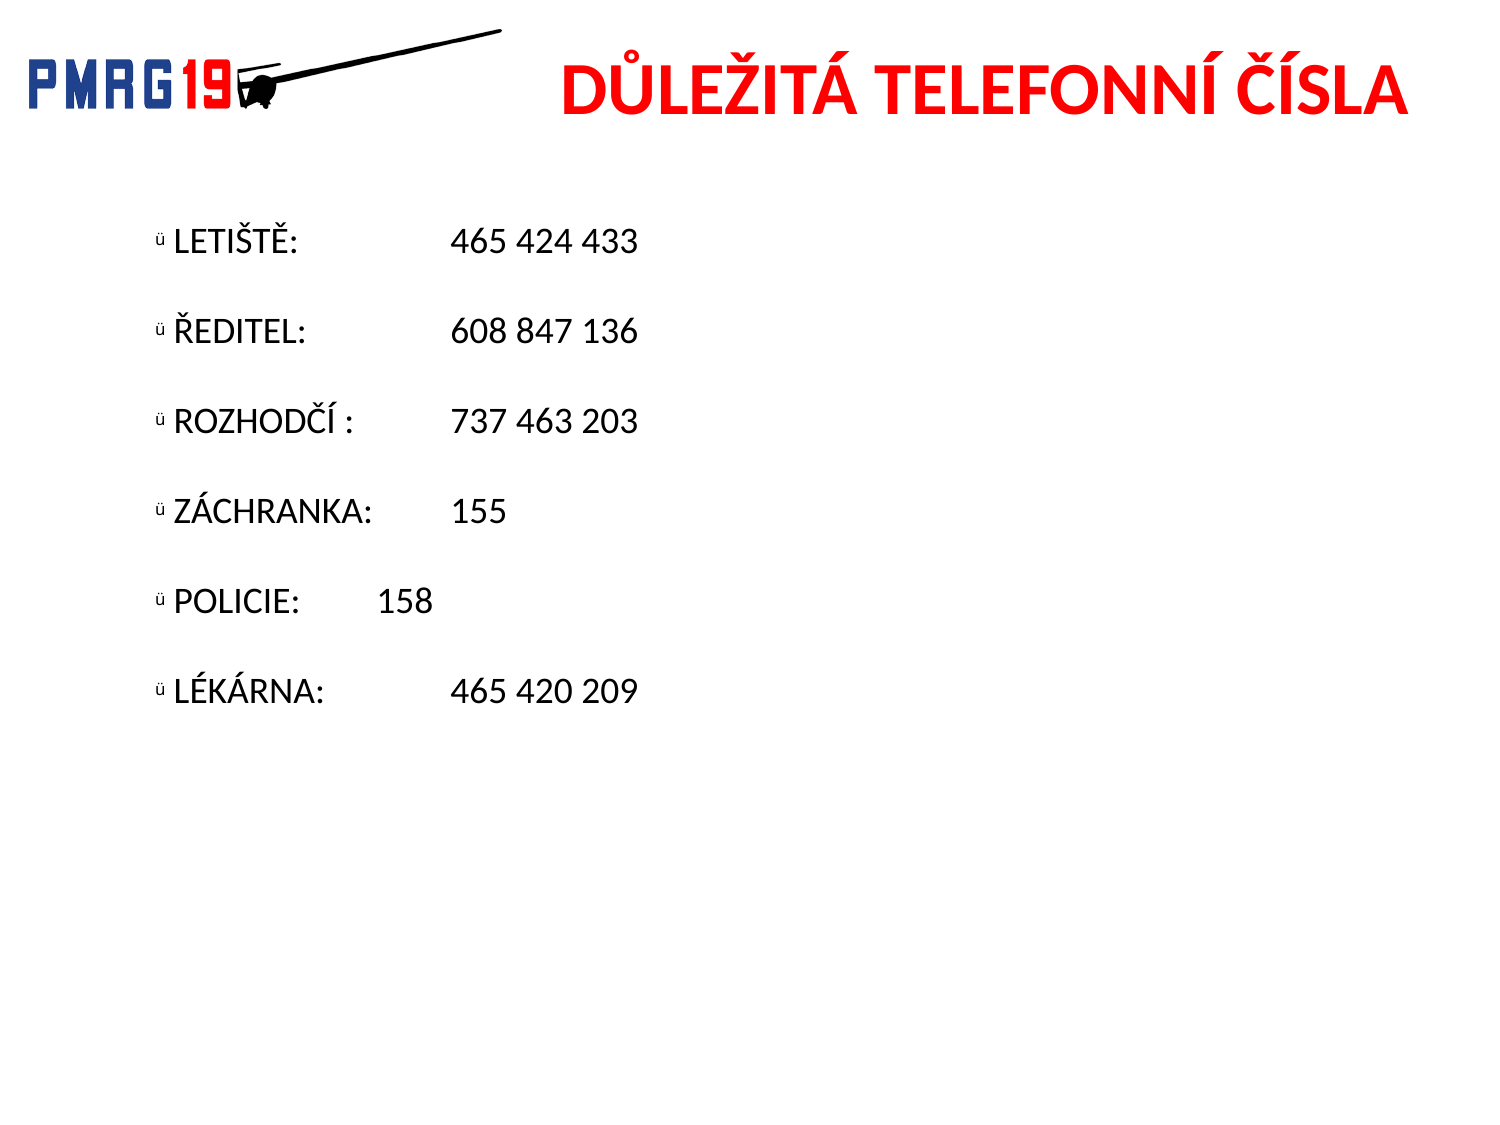

# DŮLEŽITÁ TELEFONNÍ ČÍSLA
 LETIŠTĚ:	 	465 424 433
 ŘEDITEL:		608 847 136
 ROZHODČÍ :		737 463 203
 ZÁCHRANKA:		155
 POLICIE:		158
 LÉKÁRNA:		465 420 209